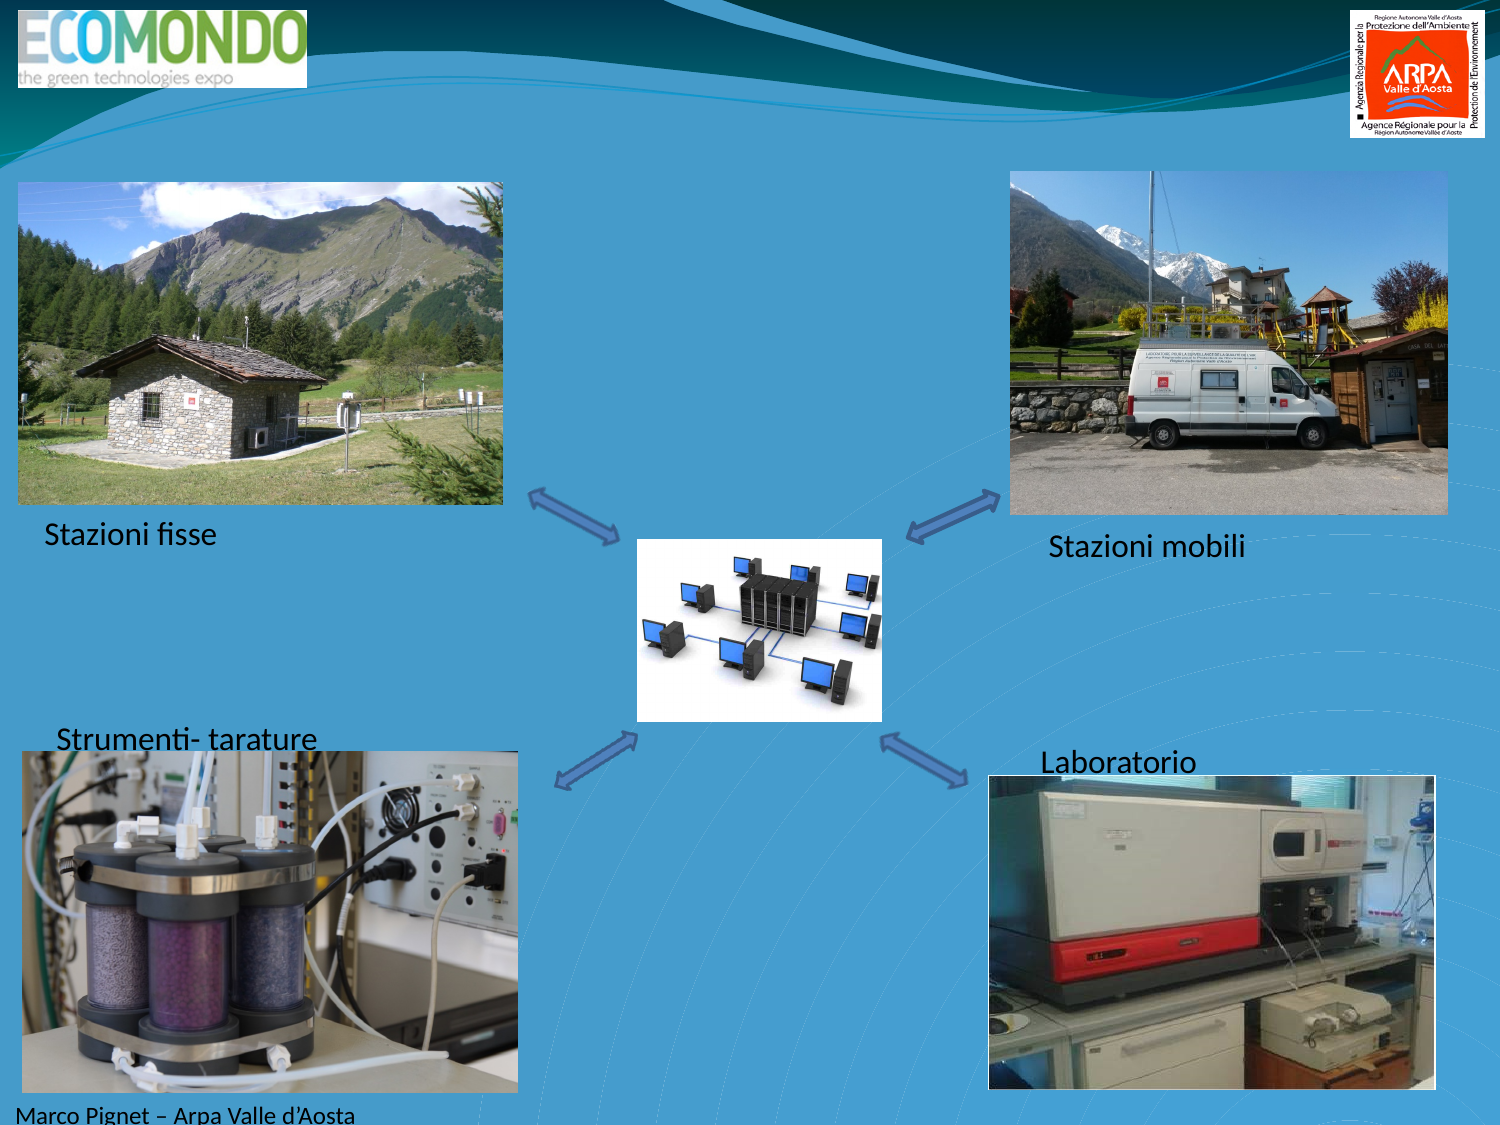

Stazioni fisse
Stazioni mobili
 Laboratorio
Strumenti- tarature
Marco Pignet – Arpa Valle d’Aosta